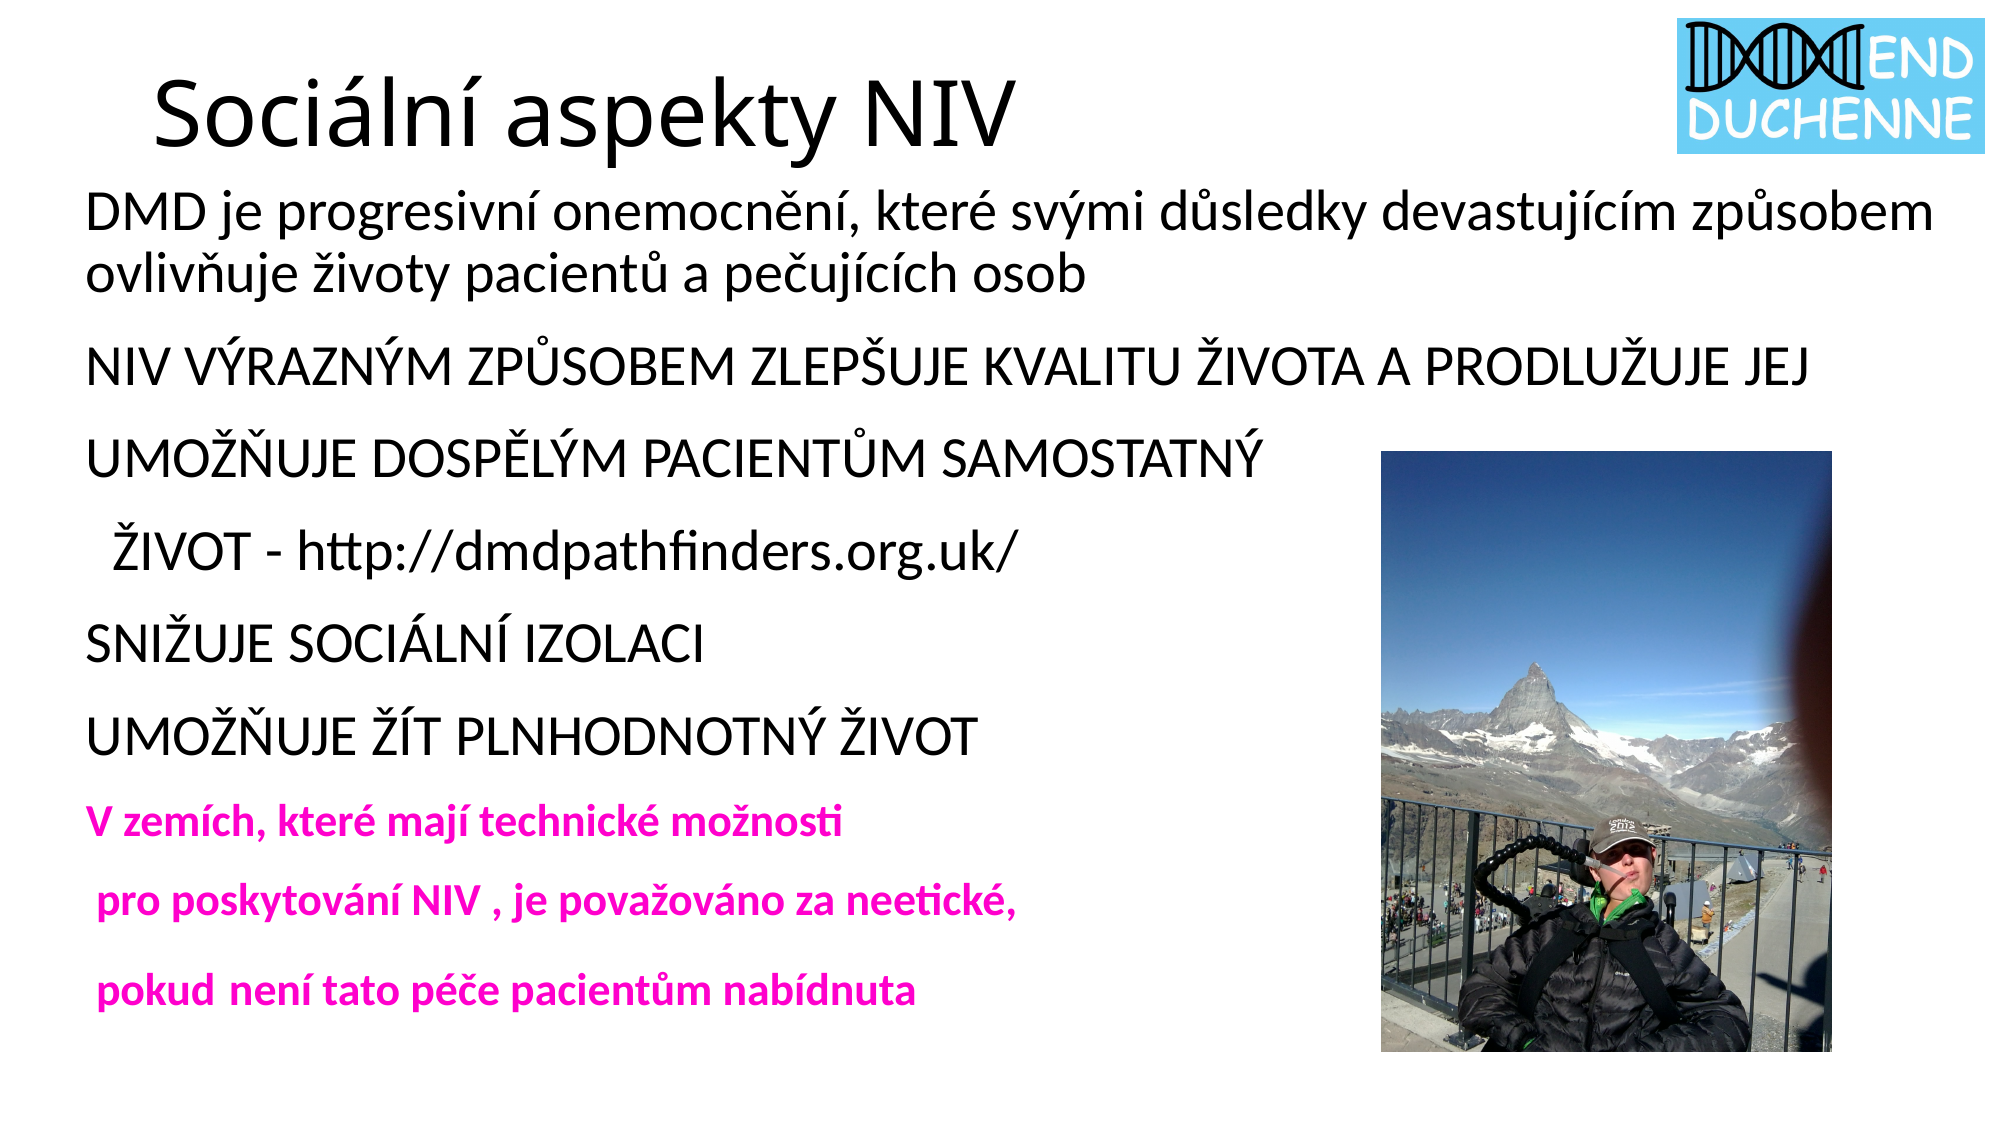

# Sociální aspekty NIV
DMD je progresivní onemocnění, které svými důsledky devastujícím způsobem ovlivňuje životy pacientů a pečujících osob
NIV VÝRAZNÝM ZPŮSOBEM ZLEPŠUJE KVALITU ŽIVOTA A PRODLUŽUJE JEJ
UMOŽŇUJE DOSPĚLÝM PACIENTŮM SAMOSTATNÝ
 ŽIVOT - http://dmdpathfinders.org.uk/
SNIŽUJE SOCIÁLNÍ IZOLACI
UMOŽŇUJE ŽÍT PLNHODNOTNÝ ŽIVOT
V zemích, které mají technické možnosti
 pro poskytování NIV , je považováno za neetické,
 pokud není tato péče pacientům nabídnuta